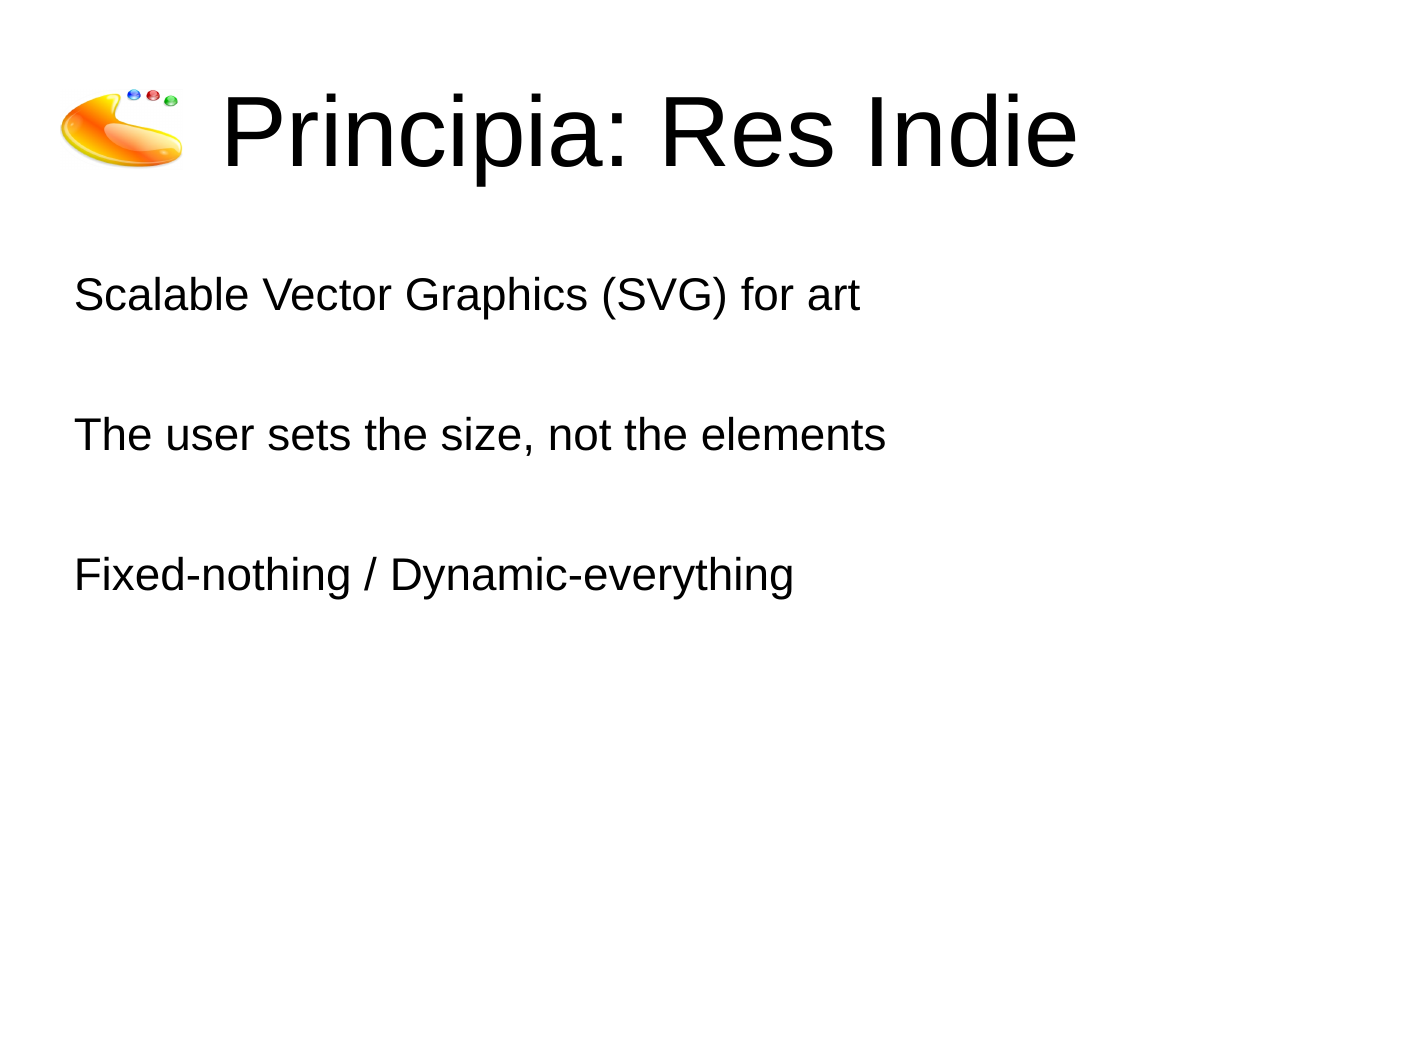

Principia: Res Indie
Scalable Vector Graphics (SVG) for art
The user sets the size, not the elements
Fixed-nothing / Dynamic-everything